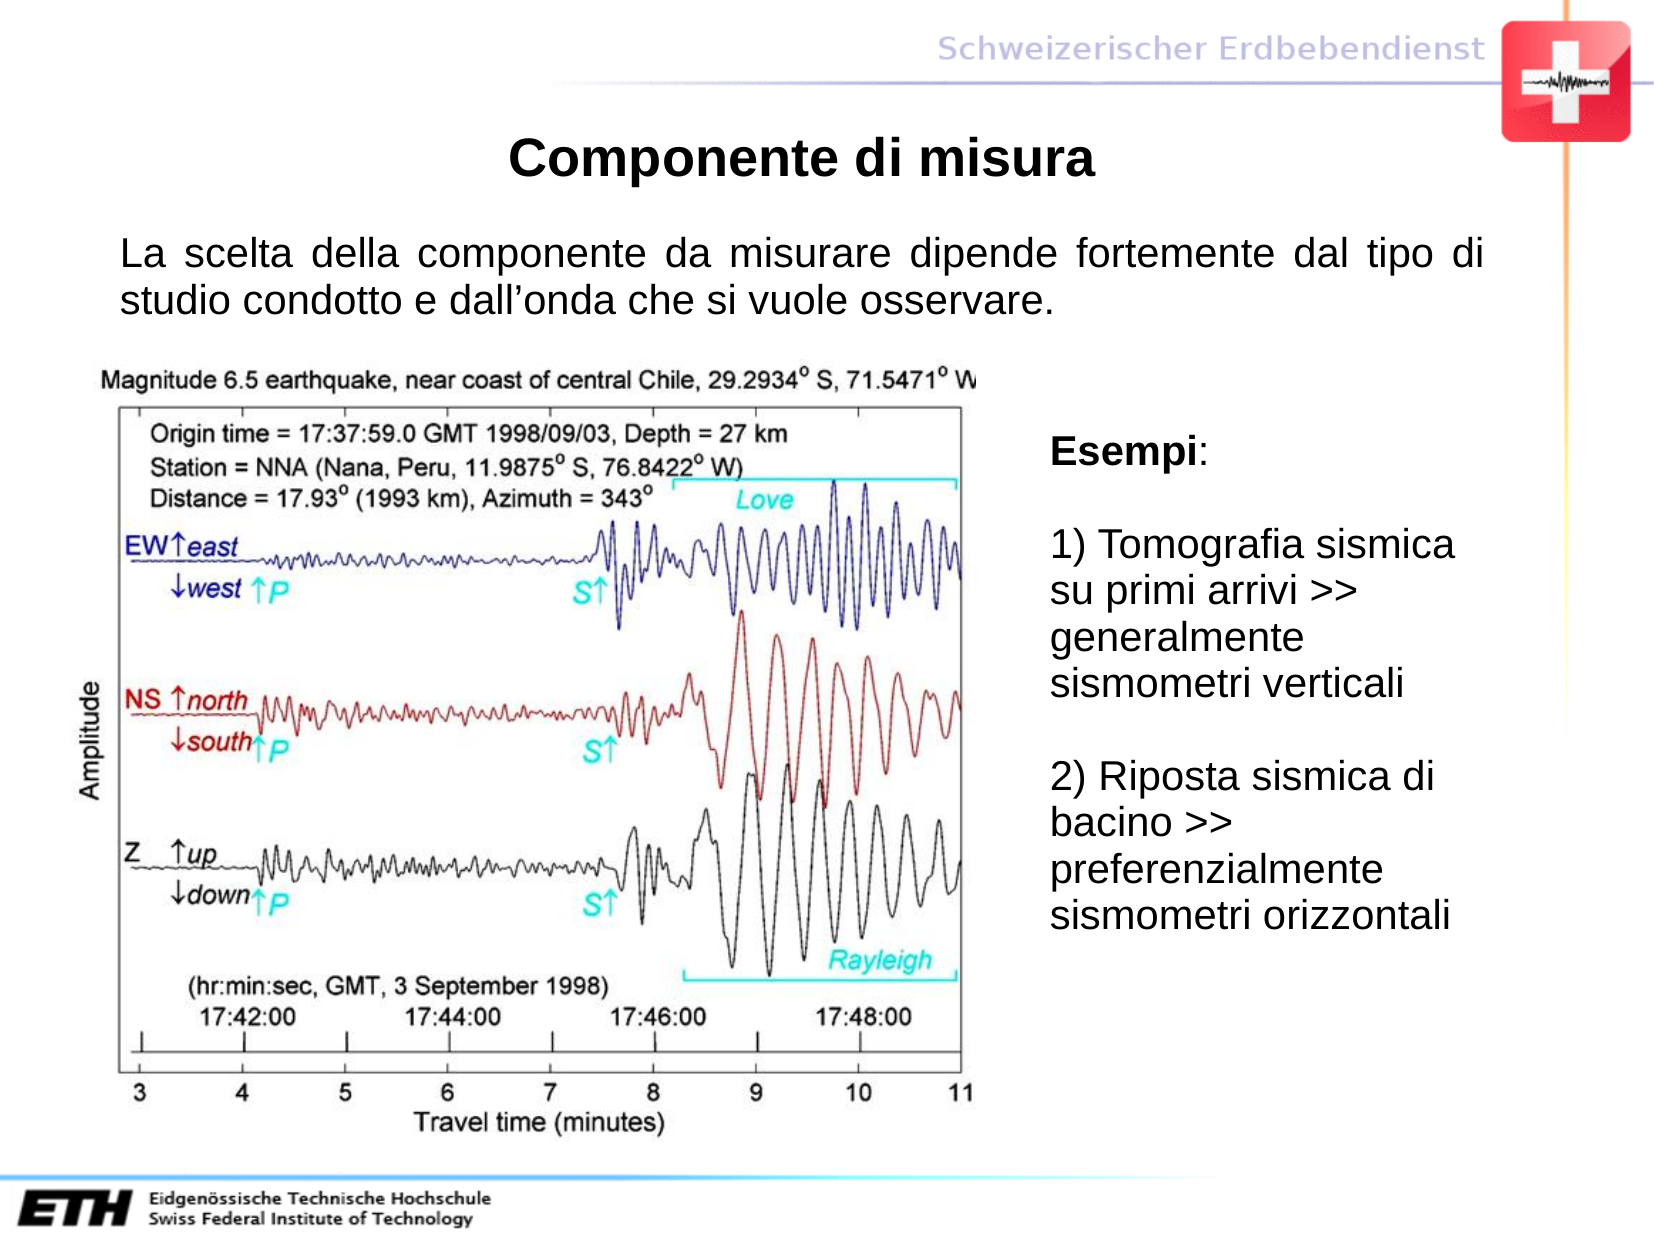

Componente di misura
La scelta della componente da misurare dipende fortemente dal tipo di studio condotto e dall’onda che si vuole osservare.
Esempi:
1) Tomografia sismica su primi arrivi >> generalmente sismometri verticali
2) Riposta sismica di bacino >> preferenzialmente sismometri orizzontali